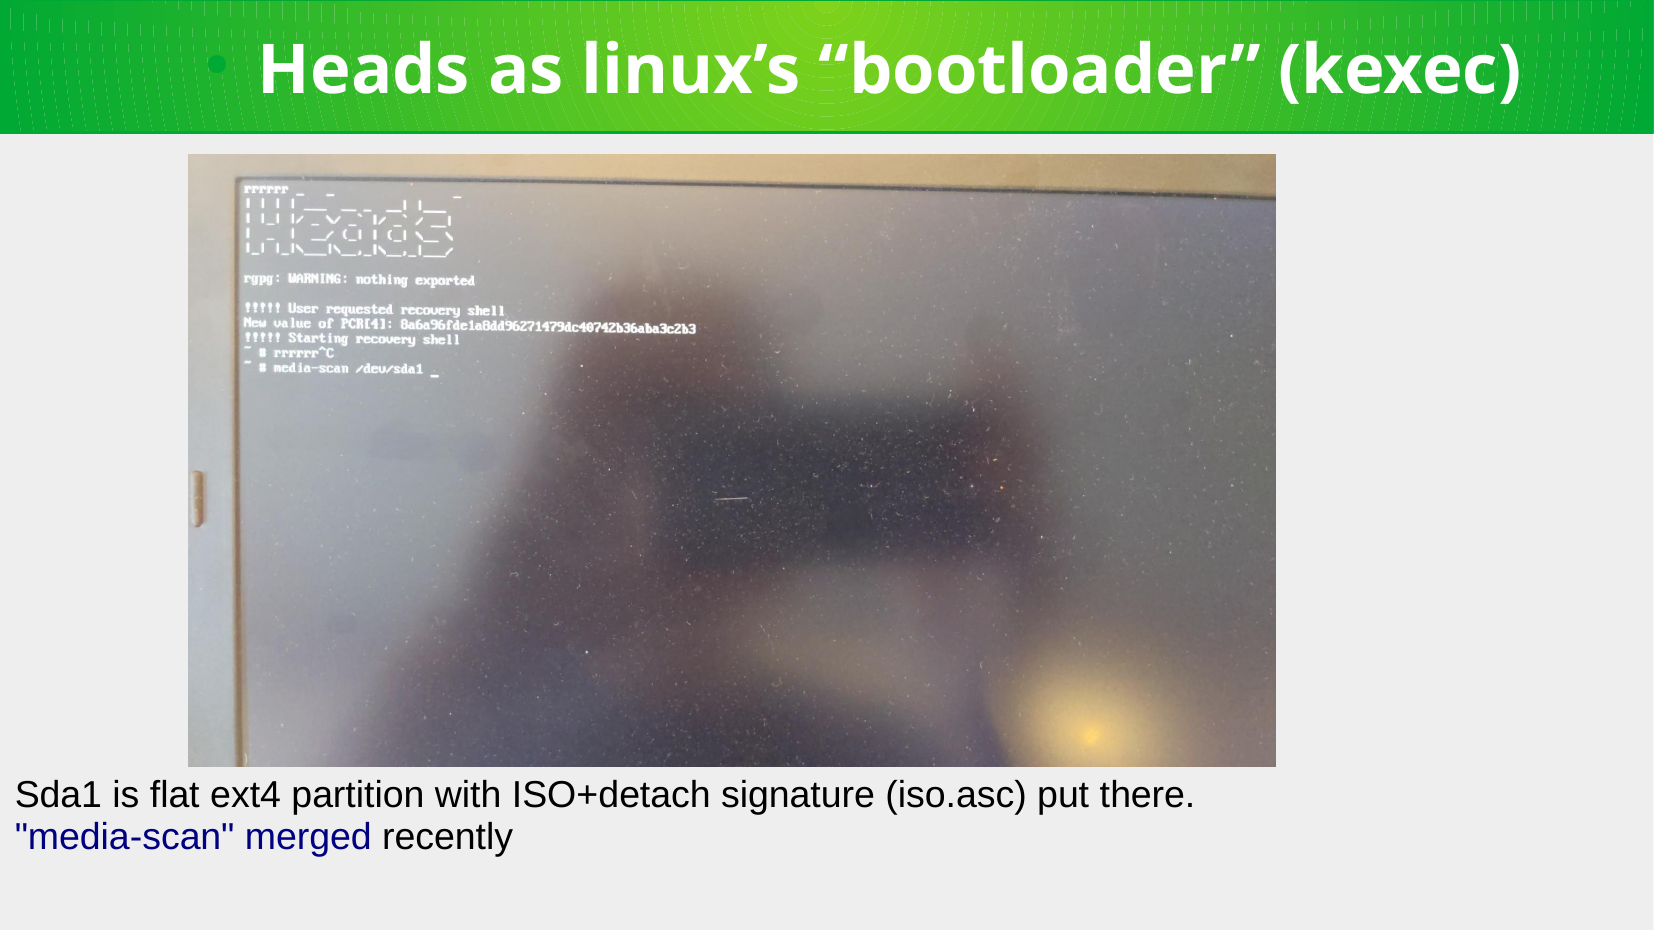

# Heads as linux’s “bootloader” (kexec)
Sda1 is flat ext4 partition with ISO+detach signature (iso.asc) put there.
"media-scan" merged recently